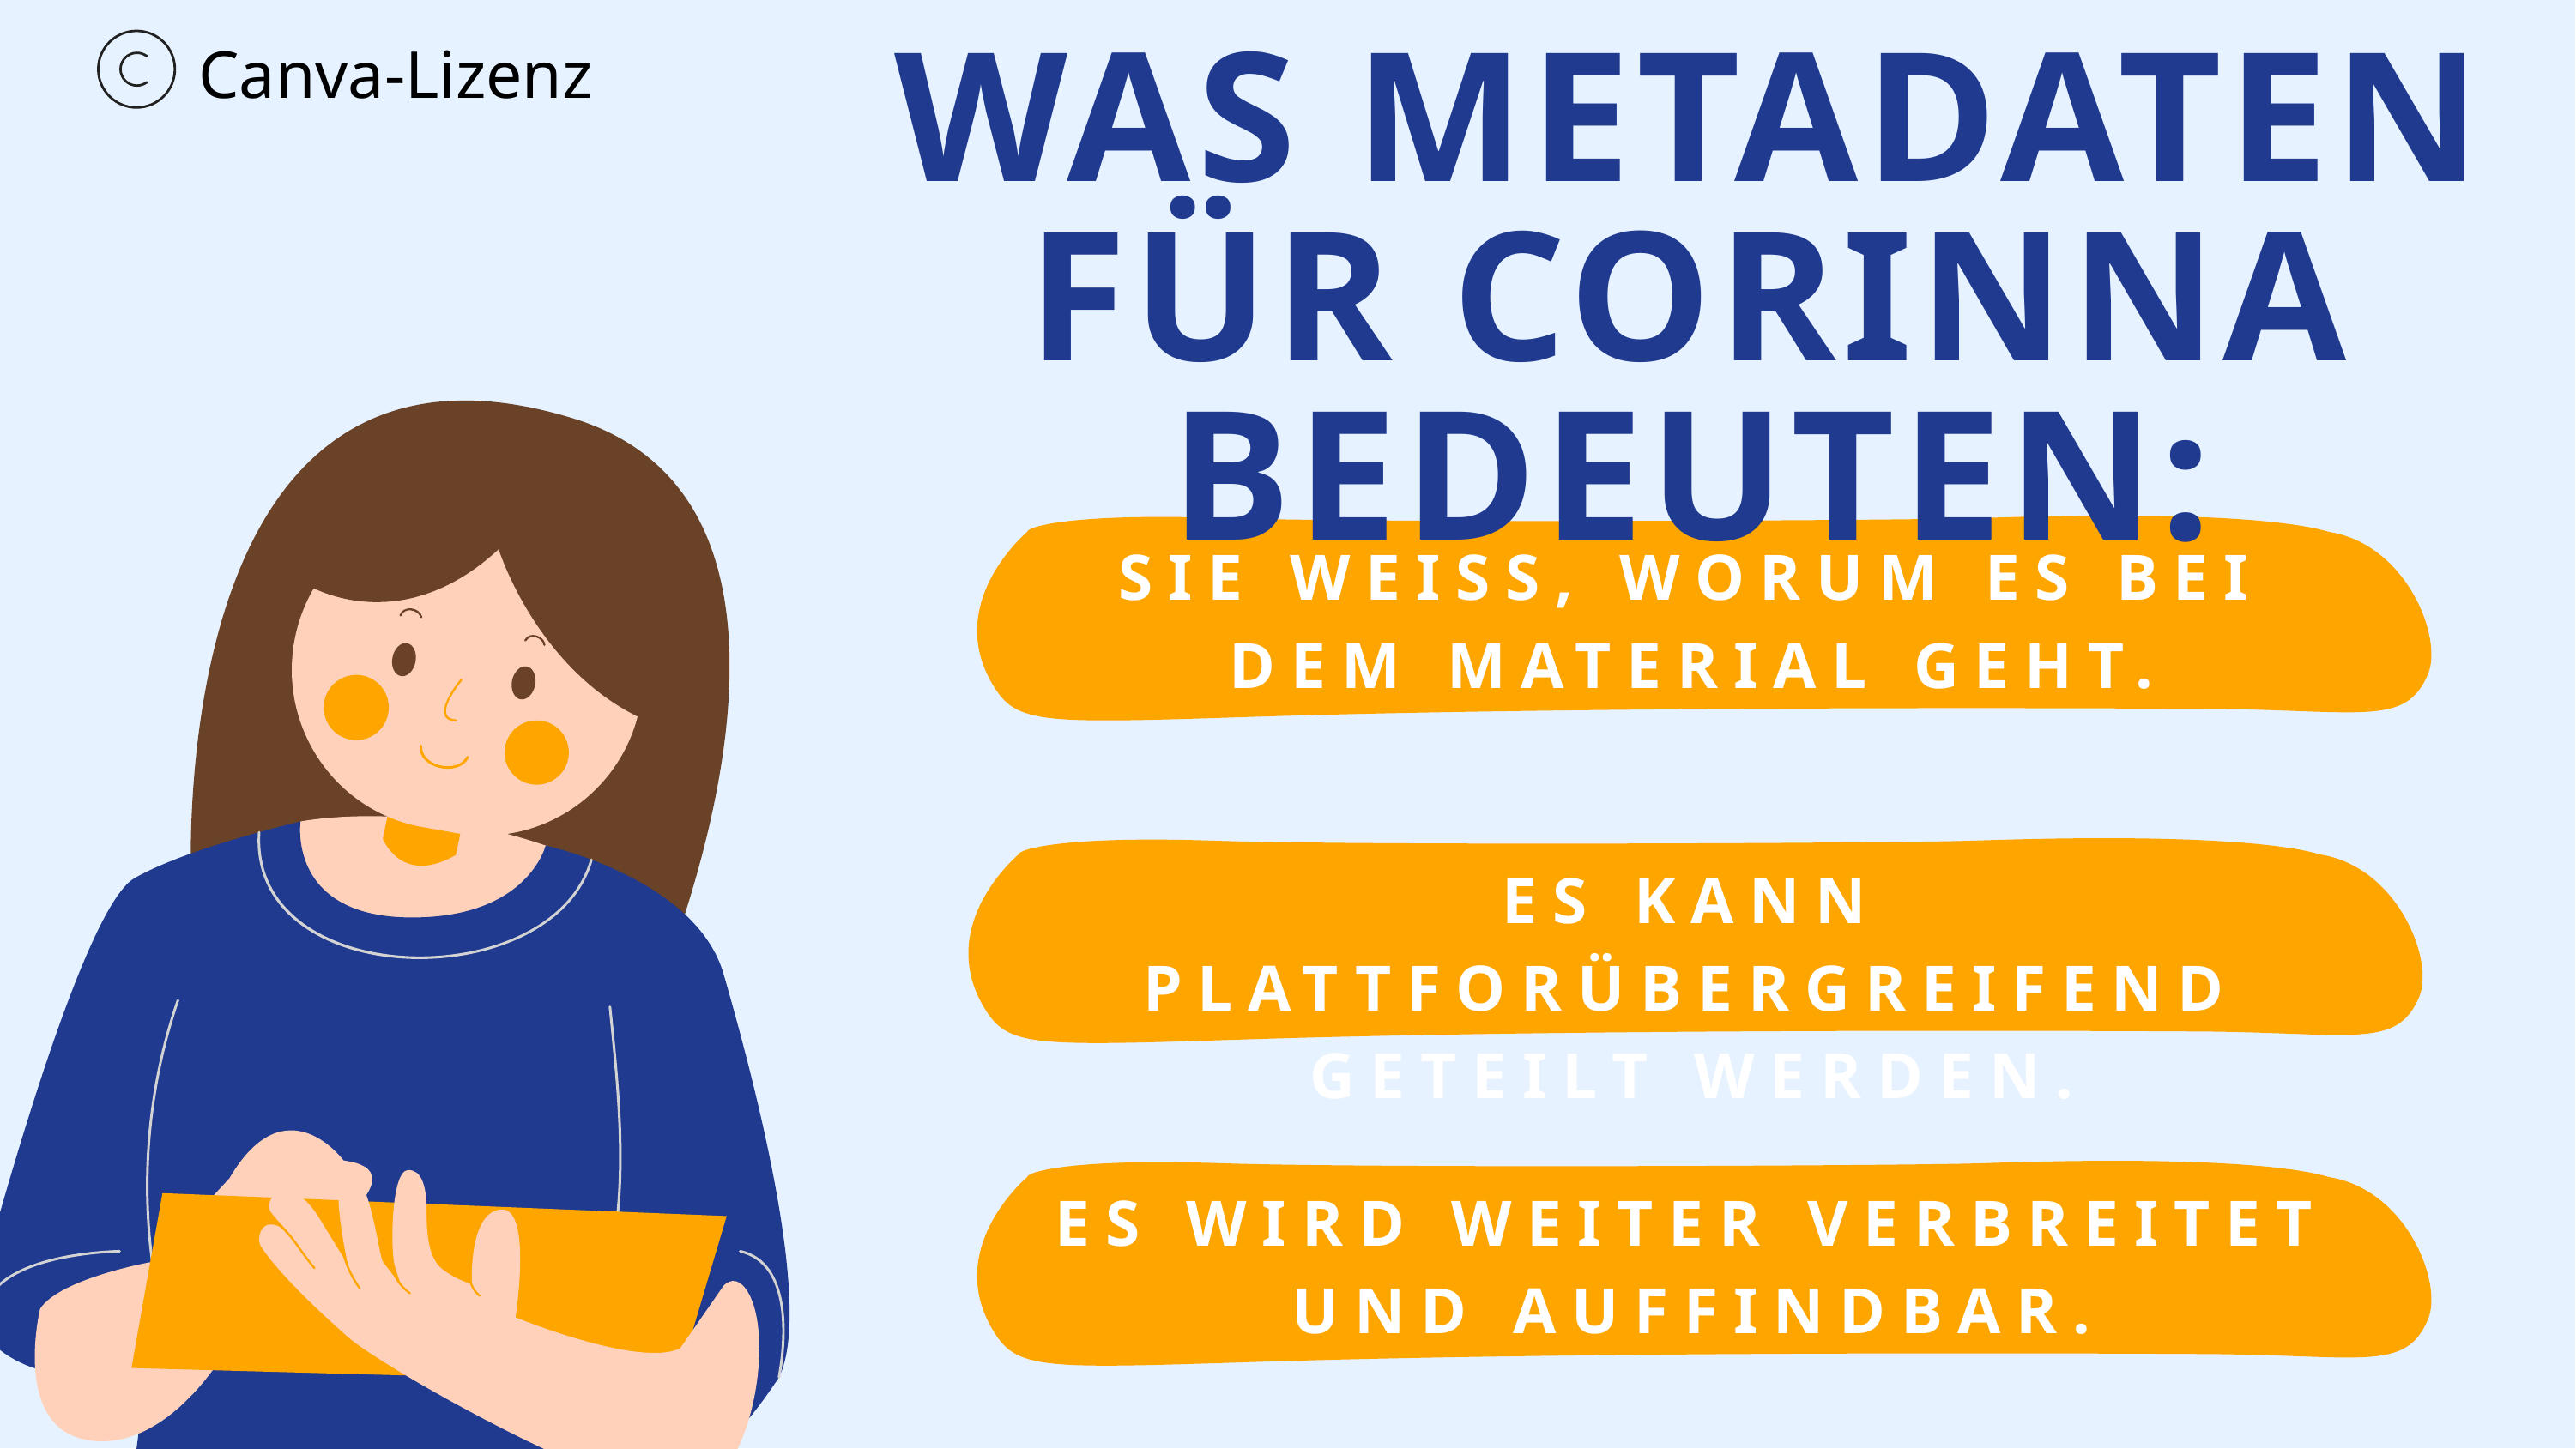

Canva-Lizenz
WAS METADATEN FÜR CORINNA BEDEUTEN:
SIE WEISS, WORUM ES BEI DEM MATERIAL GEHT.
ES KANN PLATTFORÜBERGREIFEND GETEILT WERDEN.
ES WIRD WEITER VERBREITET UND AUFFINDBAR.